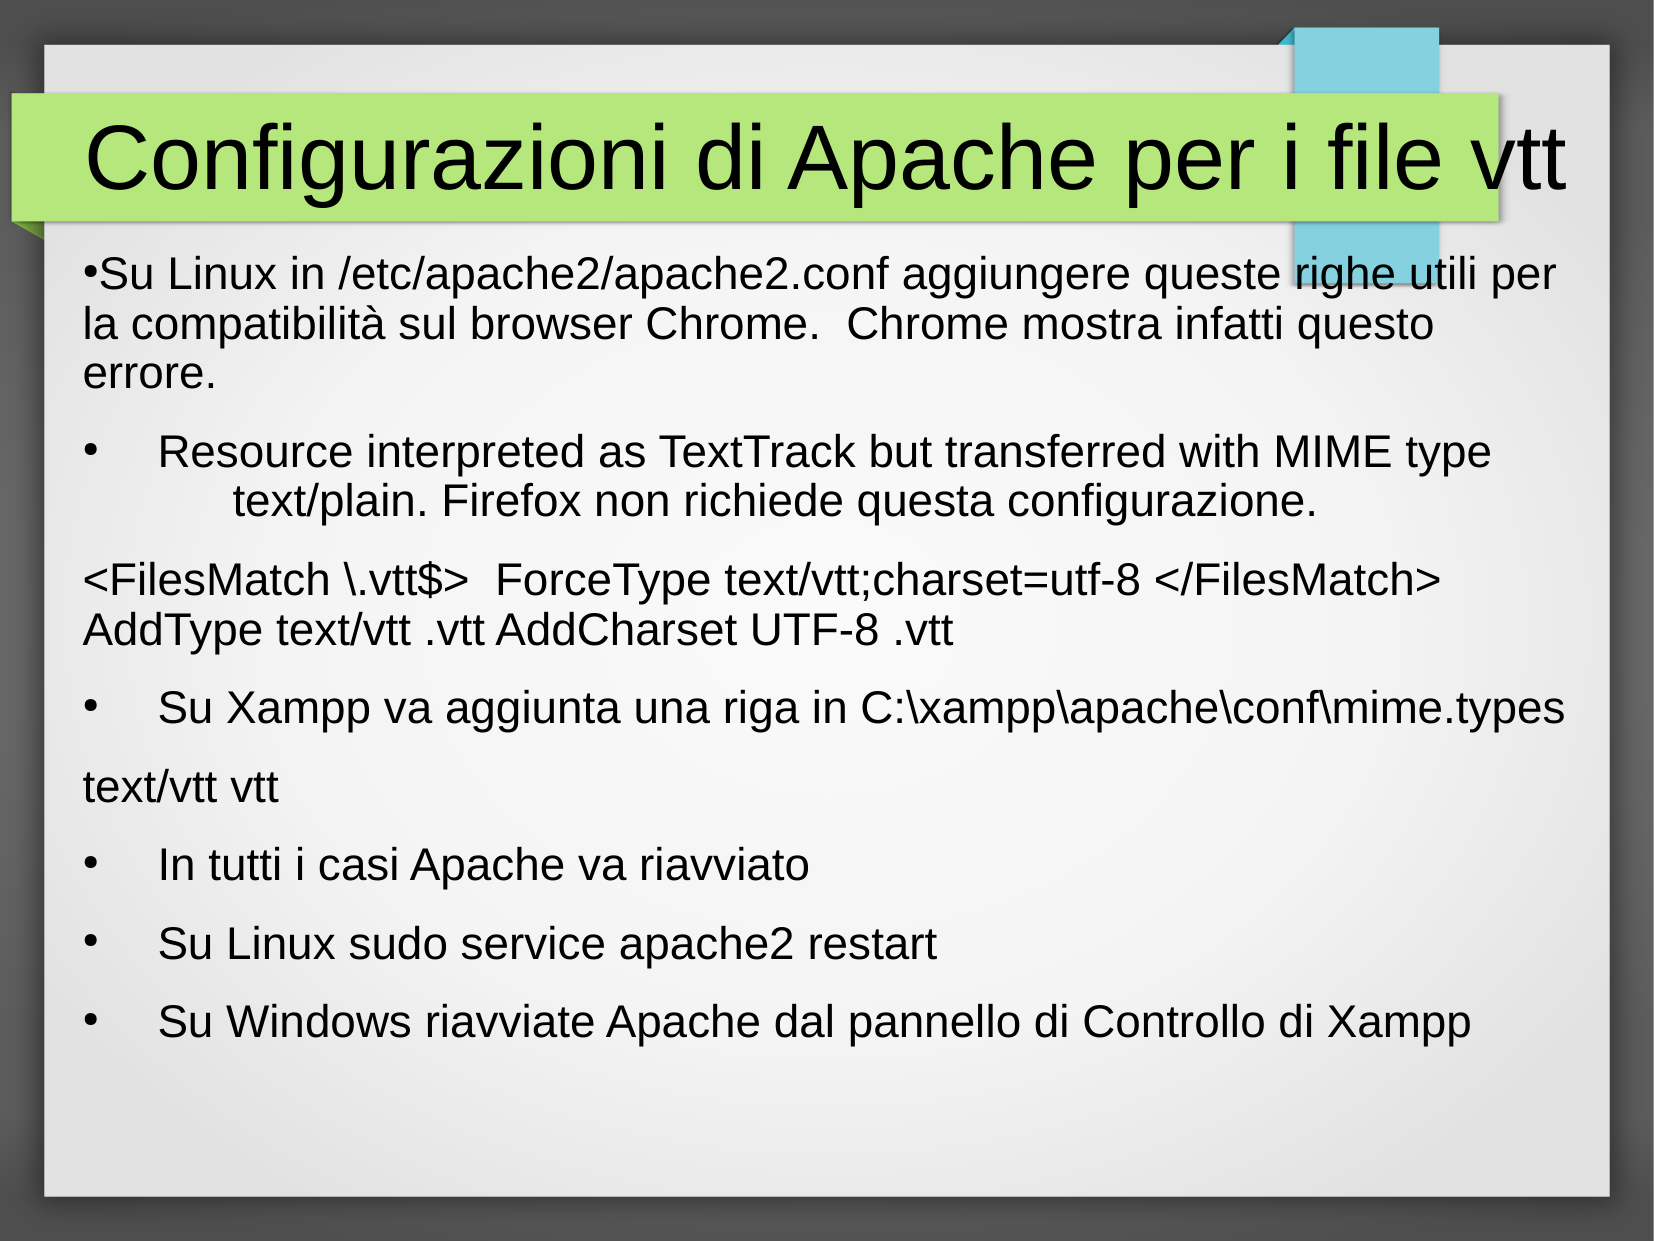

# Configurazioni di Apache per i file vtt
Su Linux in /etc/apache2/apache2.conf aggiungere queste righe utili per la compatibilità sul browser Chrome.  Chrome mostra infatti questo errore.
Resource interpreted as TextTrack but transferred with MIME type text/plain. Firefox non richiede questa configurazione.
<FilesMatch \.vtt$>  ForceType text/vtt;charset=utf-8 </FilesMatch> AddType text/vtt .vtt AddCharset UTF-8 .vtt
Su Xampp va aggiunta una riga in C:\xampp\apache\conf\mime.types
text/vtt vtt
In tutti i casi Apache va riavviato
Su Linux sudo service apache2 restart
Su Windows riavviate Apache dal pannello di Controllo di Xampp